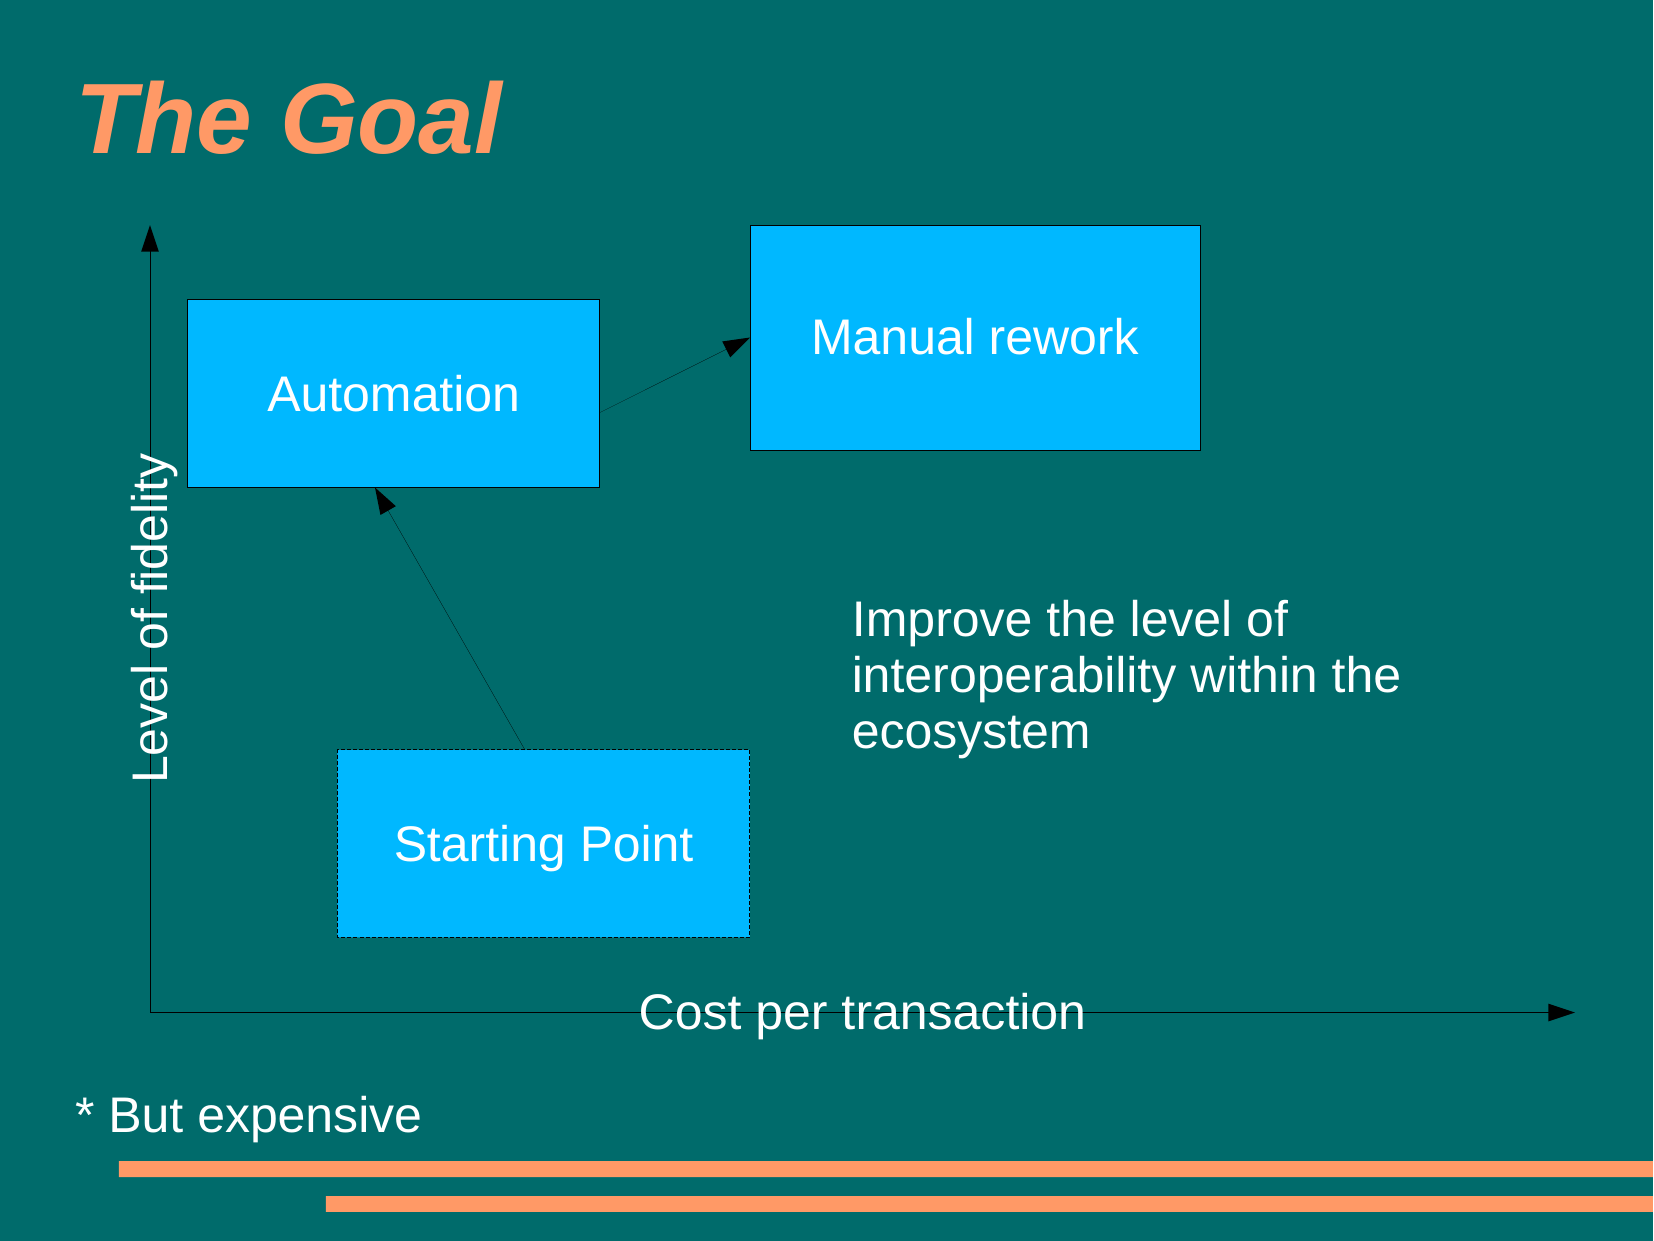

# The Goal
Level of fidelity
Manual rework
Automation
Improve the level of
interoperability within the ecosystem
Starting Point
Cost per transaction
* But expensive